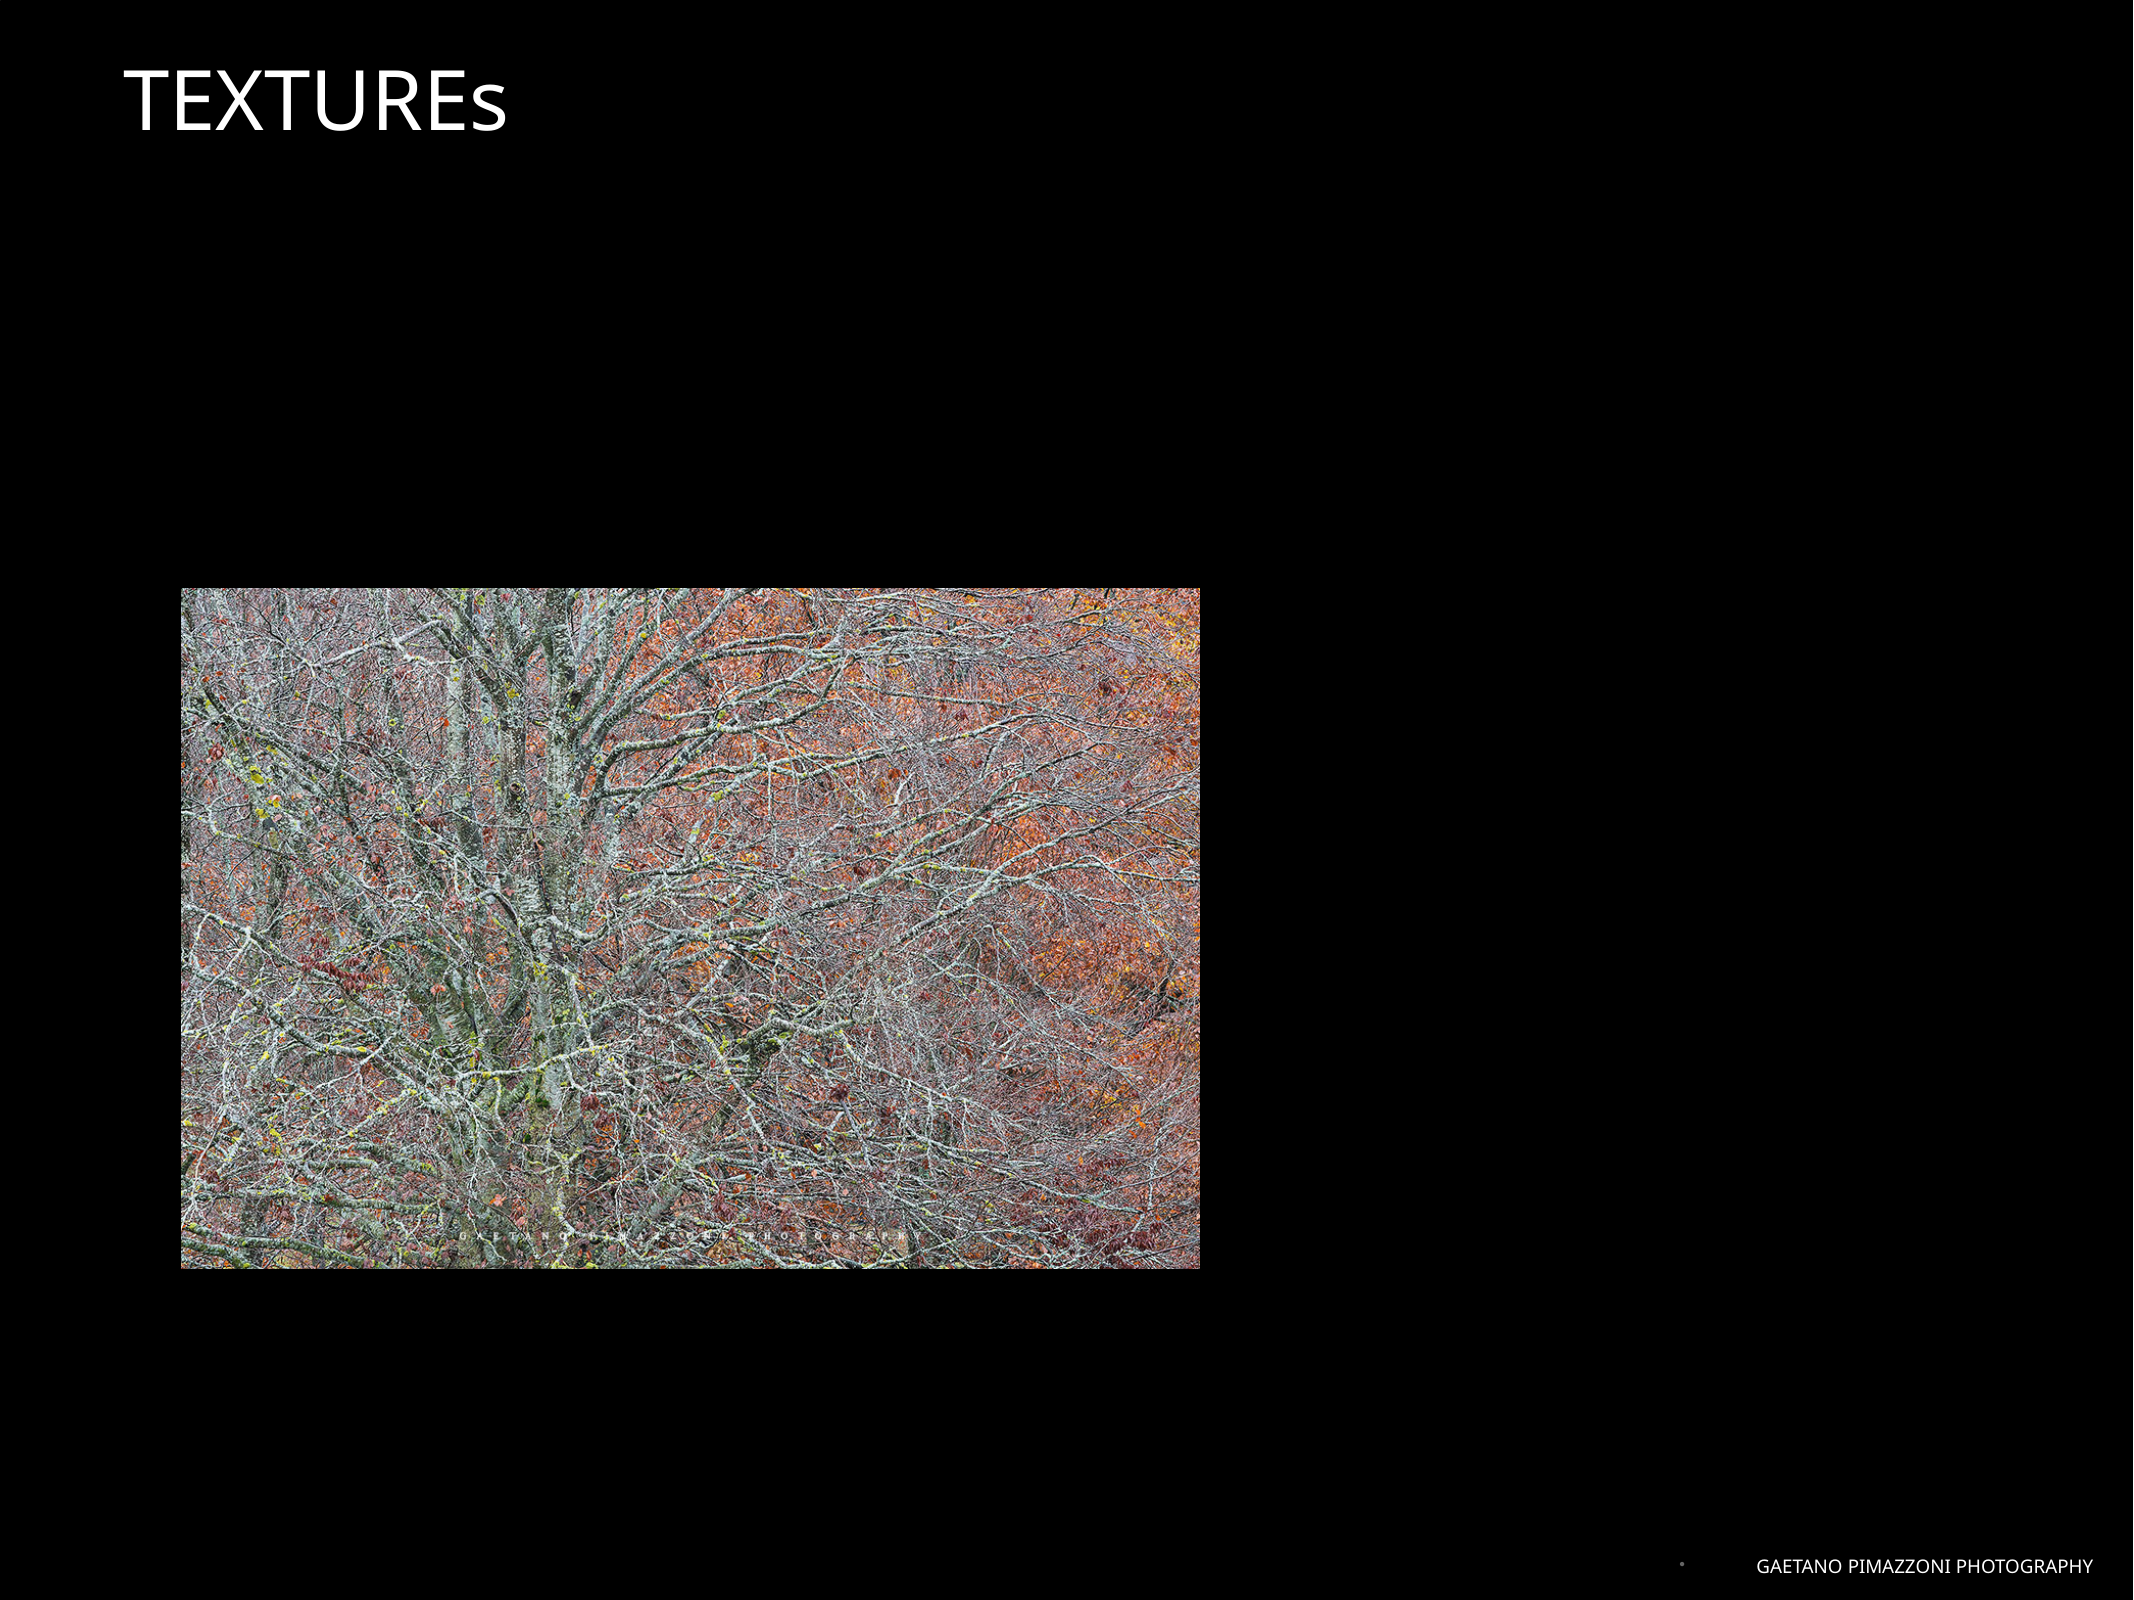

# TEXTUREs
Texture is the quality of the surface of the subject and it depends by the material of which an element is made.
Texture is connected with the idea of detail.
Texture is also “create” by the kind of light.
GAETANO PIMAZZONI PHOTOGRAPHY